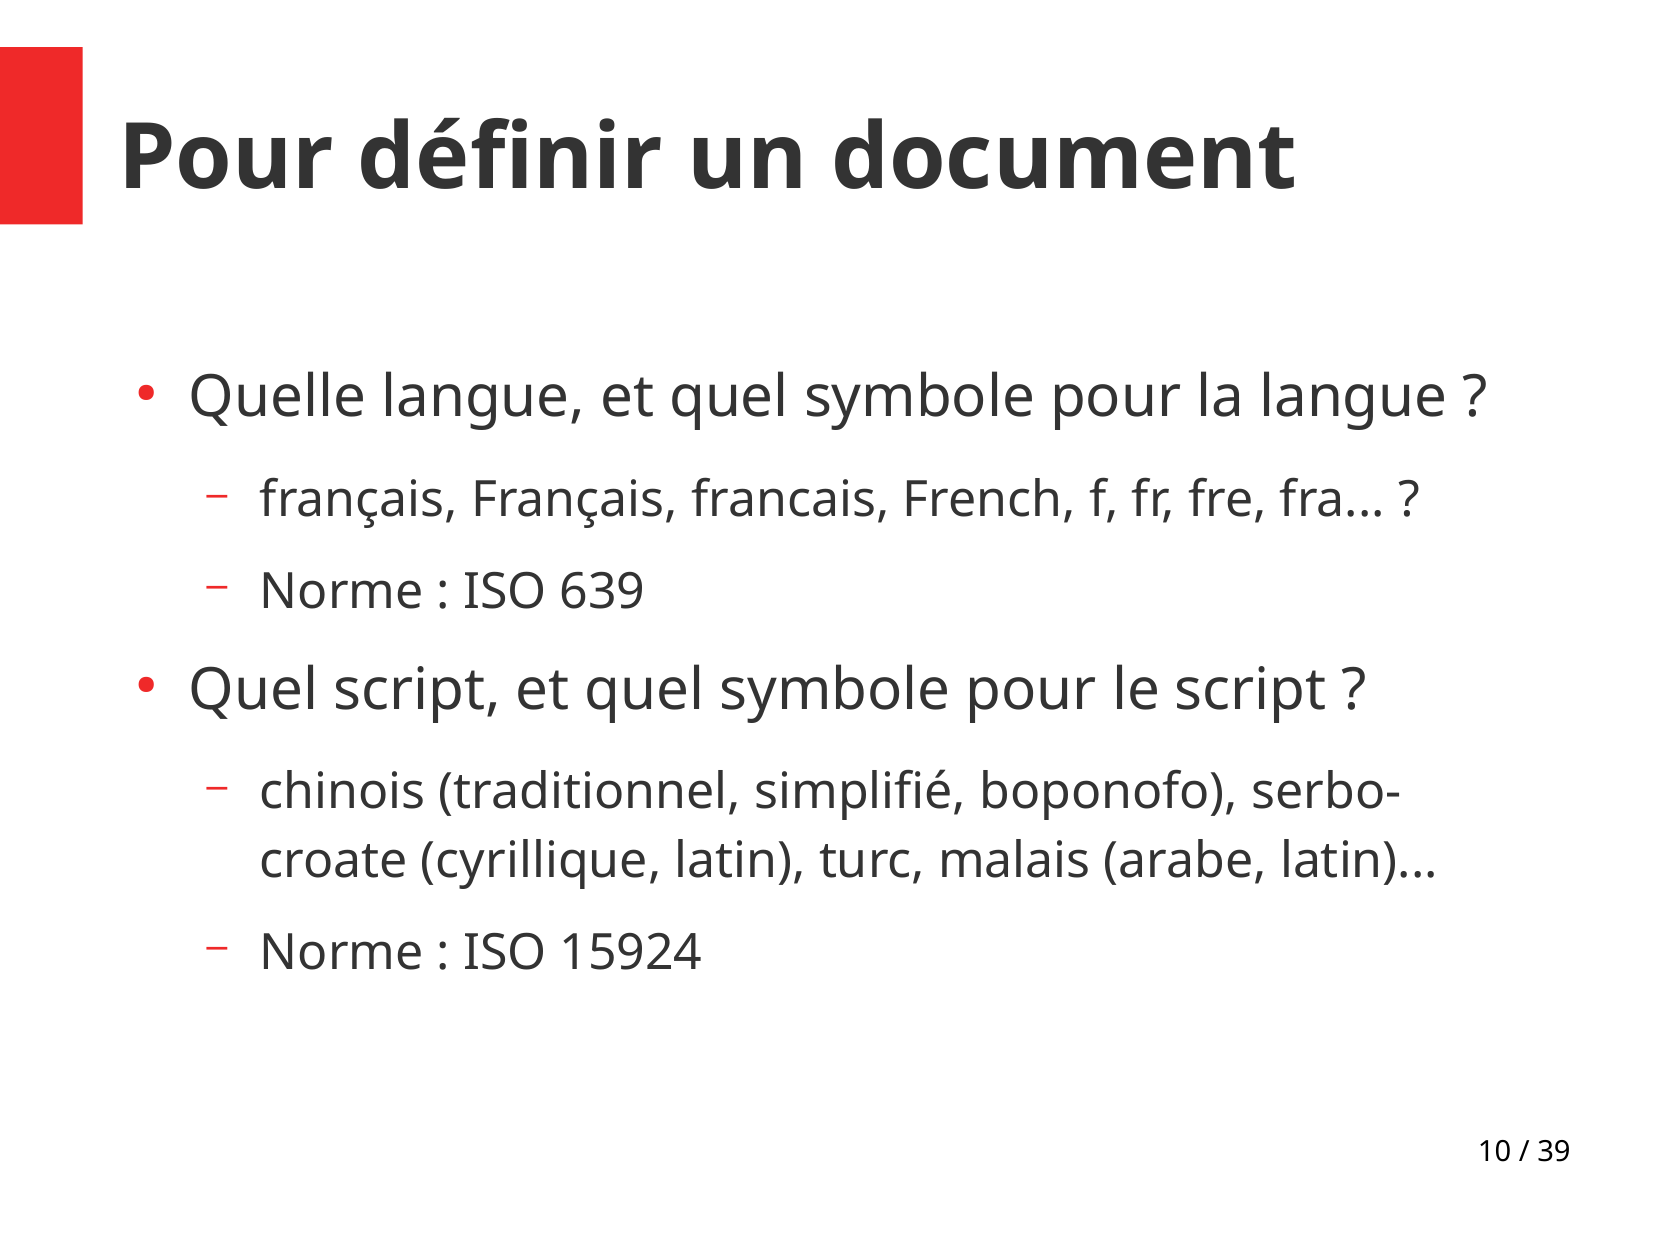

# Pour définir un document
Quelle langue, et quel symbole pour la langue ?
français, Français, francais, French, f, fr, fre, fra... ?
Norme : ISO 639
Quel script, et quel symbole pour le script ?
chinois (traditionnel, simplifié, boponofo), serbo-croate (cyrillique, latin), turc, malais (arabe, latin)...
Norme : ISO 15924
10